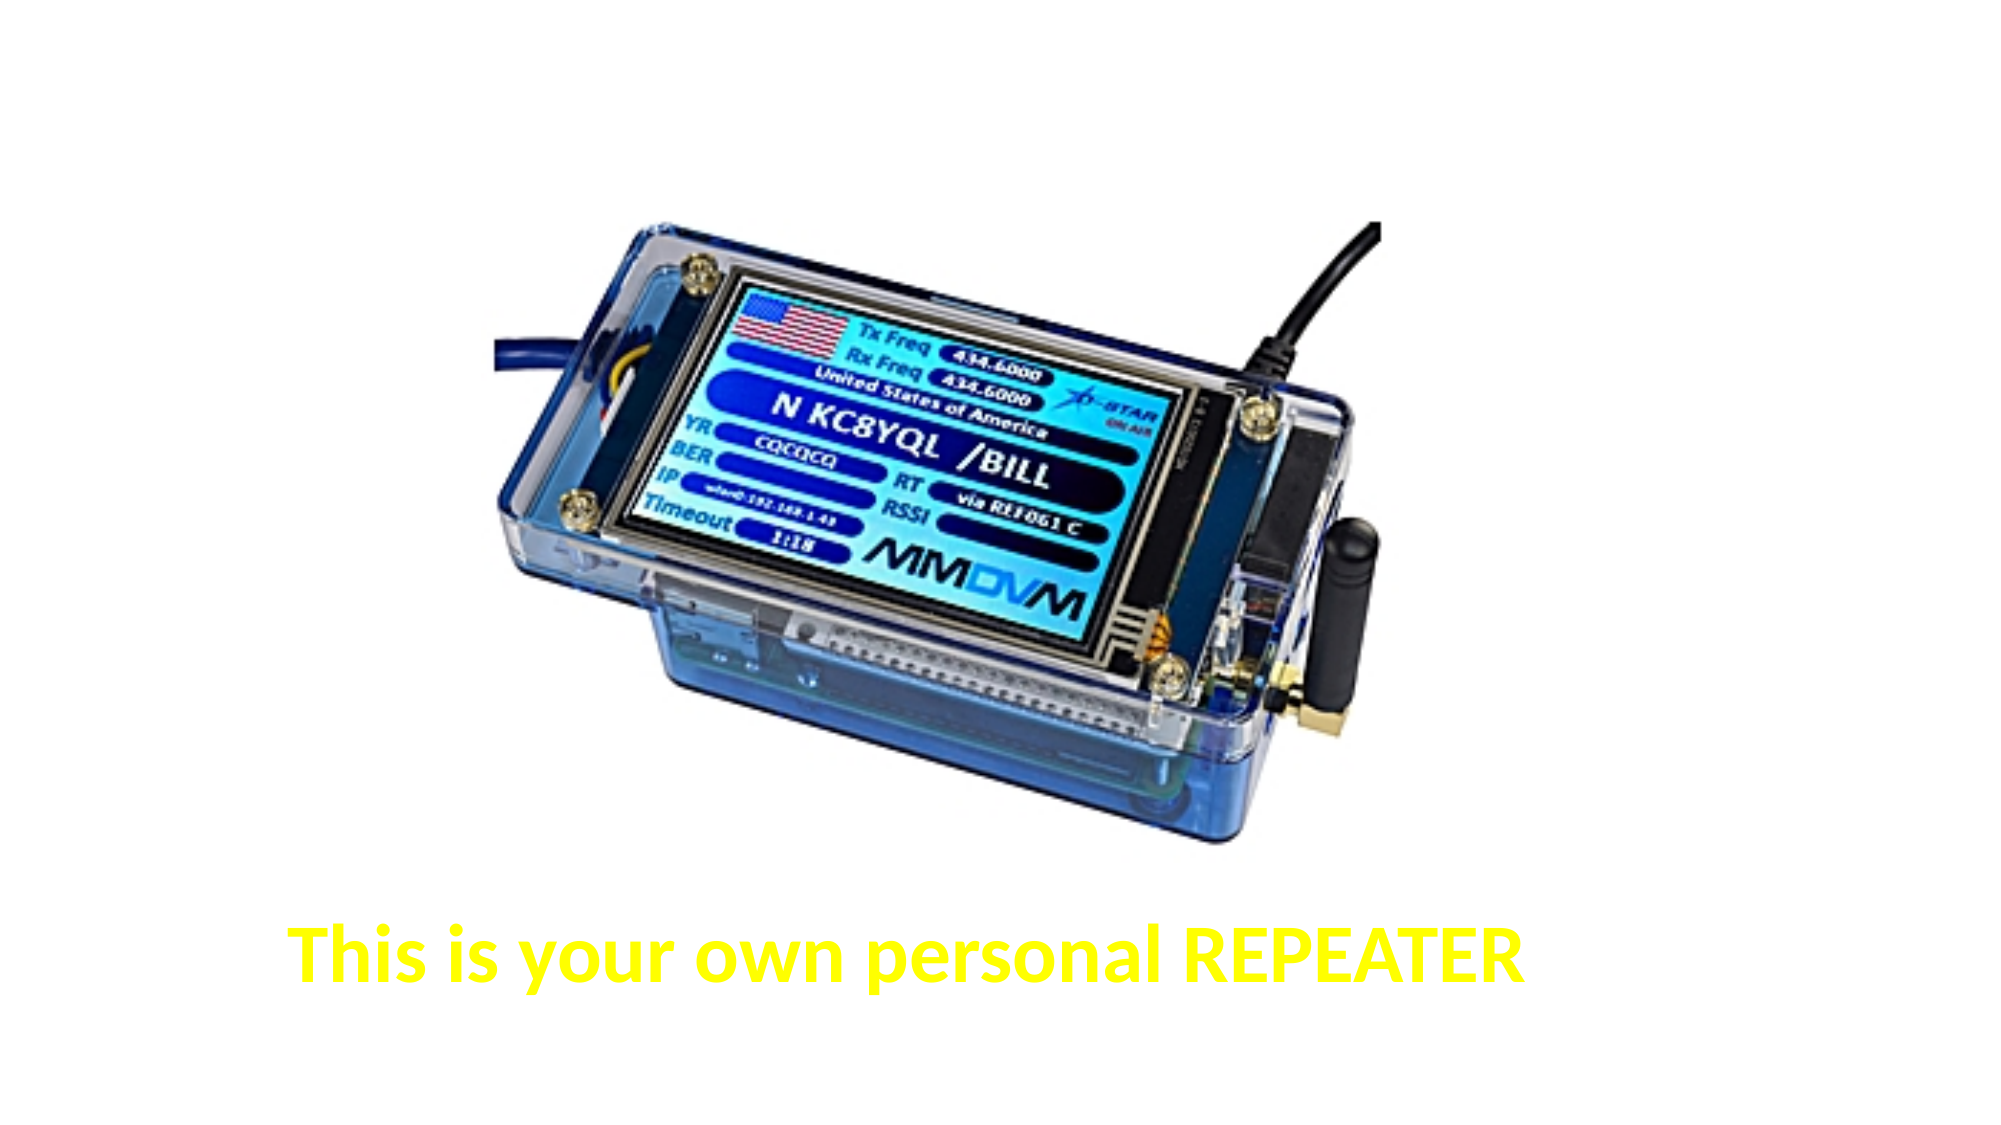

# How can I access these networks?
This is your own personal REPEATER